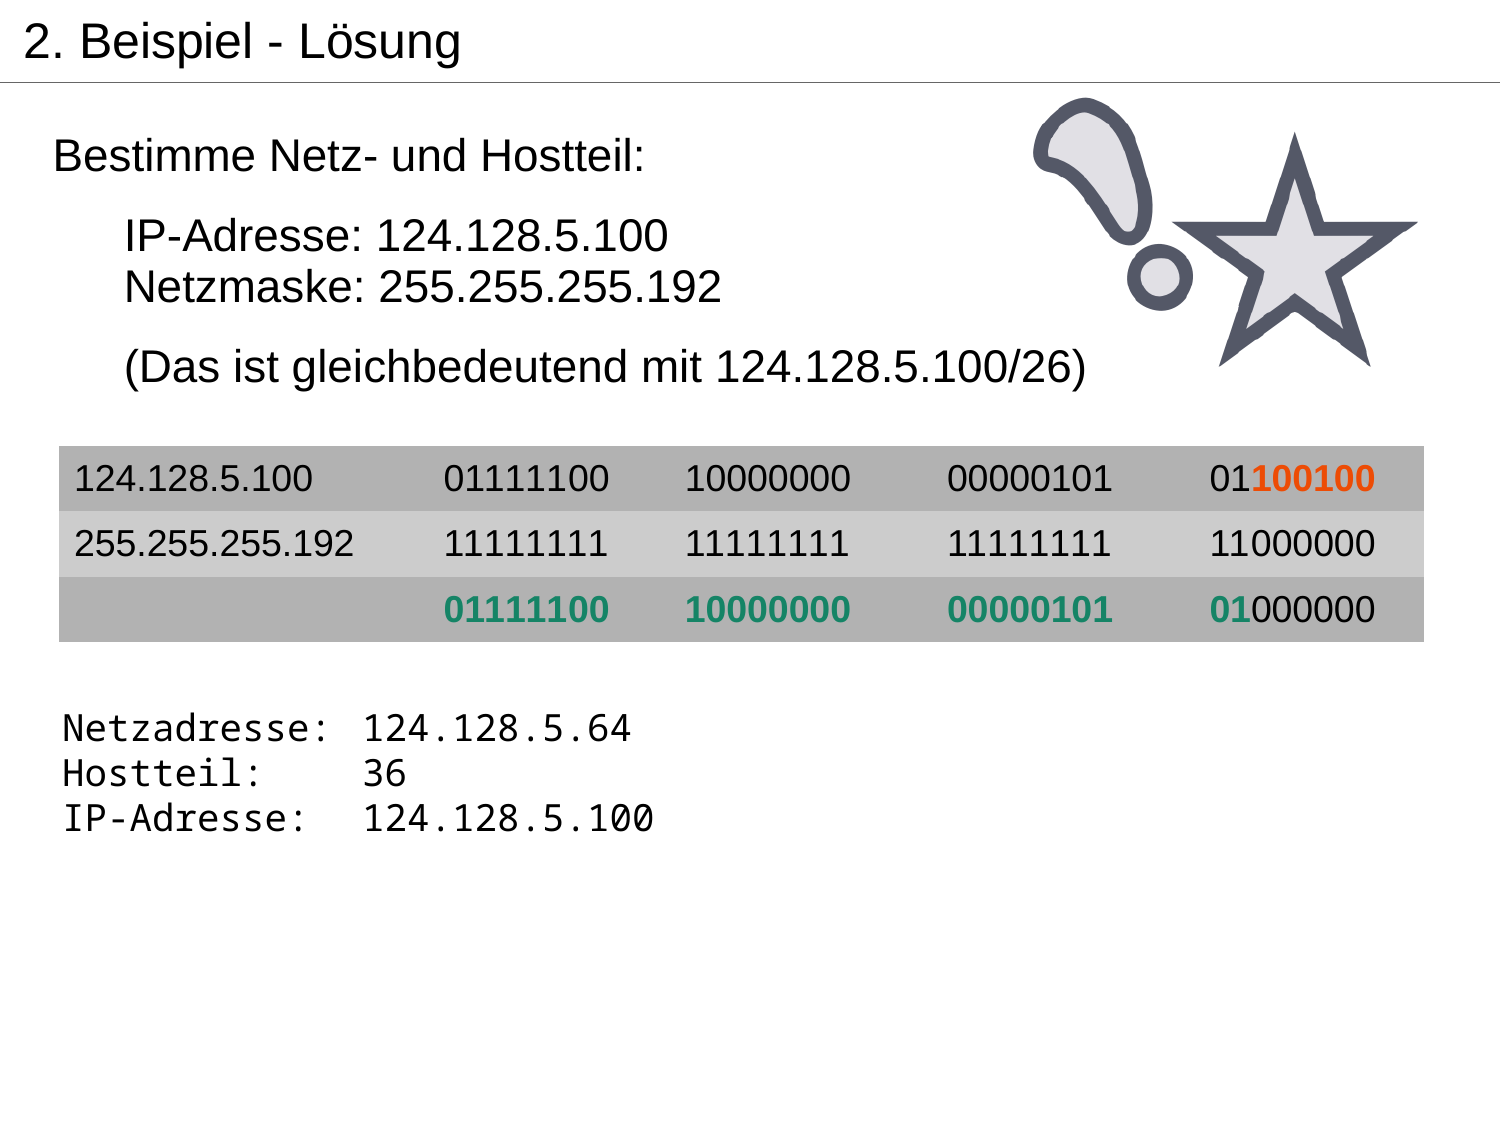

# 2. Beispiel - Lösung
Bestimme Netz- und Hostteil:
IP-Adresse: 124.128.5.100
Netzmaske: 255.255.255.192
(Das ist gleichbedeutend mit 124.128.5.100/26)
| 124.128.5.100 | 01111100 | 10000000 | 00000101 | 01100100 |
| --- | --- | --- | --- | --- |
| 255.255.255.192 | 11111111 | 11111111 | 11111111 | 11000000 |
| | 01111100 | 10000000 | 00000101 | 01000000 |
Netzadresse: 	124.128.5.64
Hostteil: 	36
IP-Adresse:	124.128.5.100